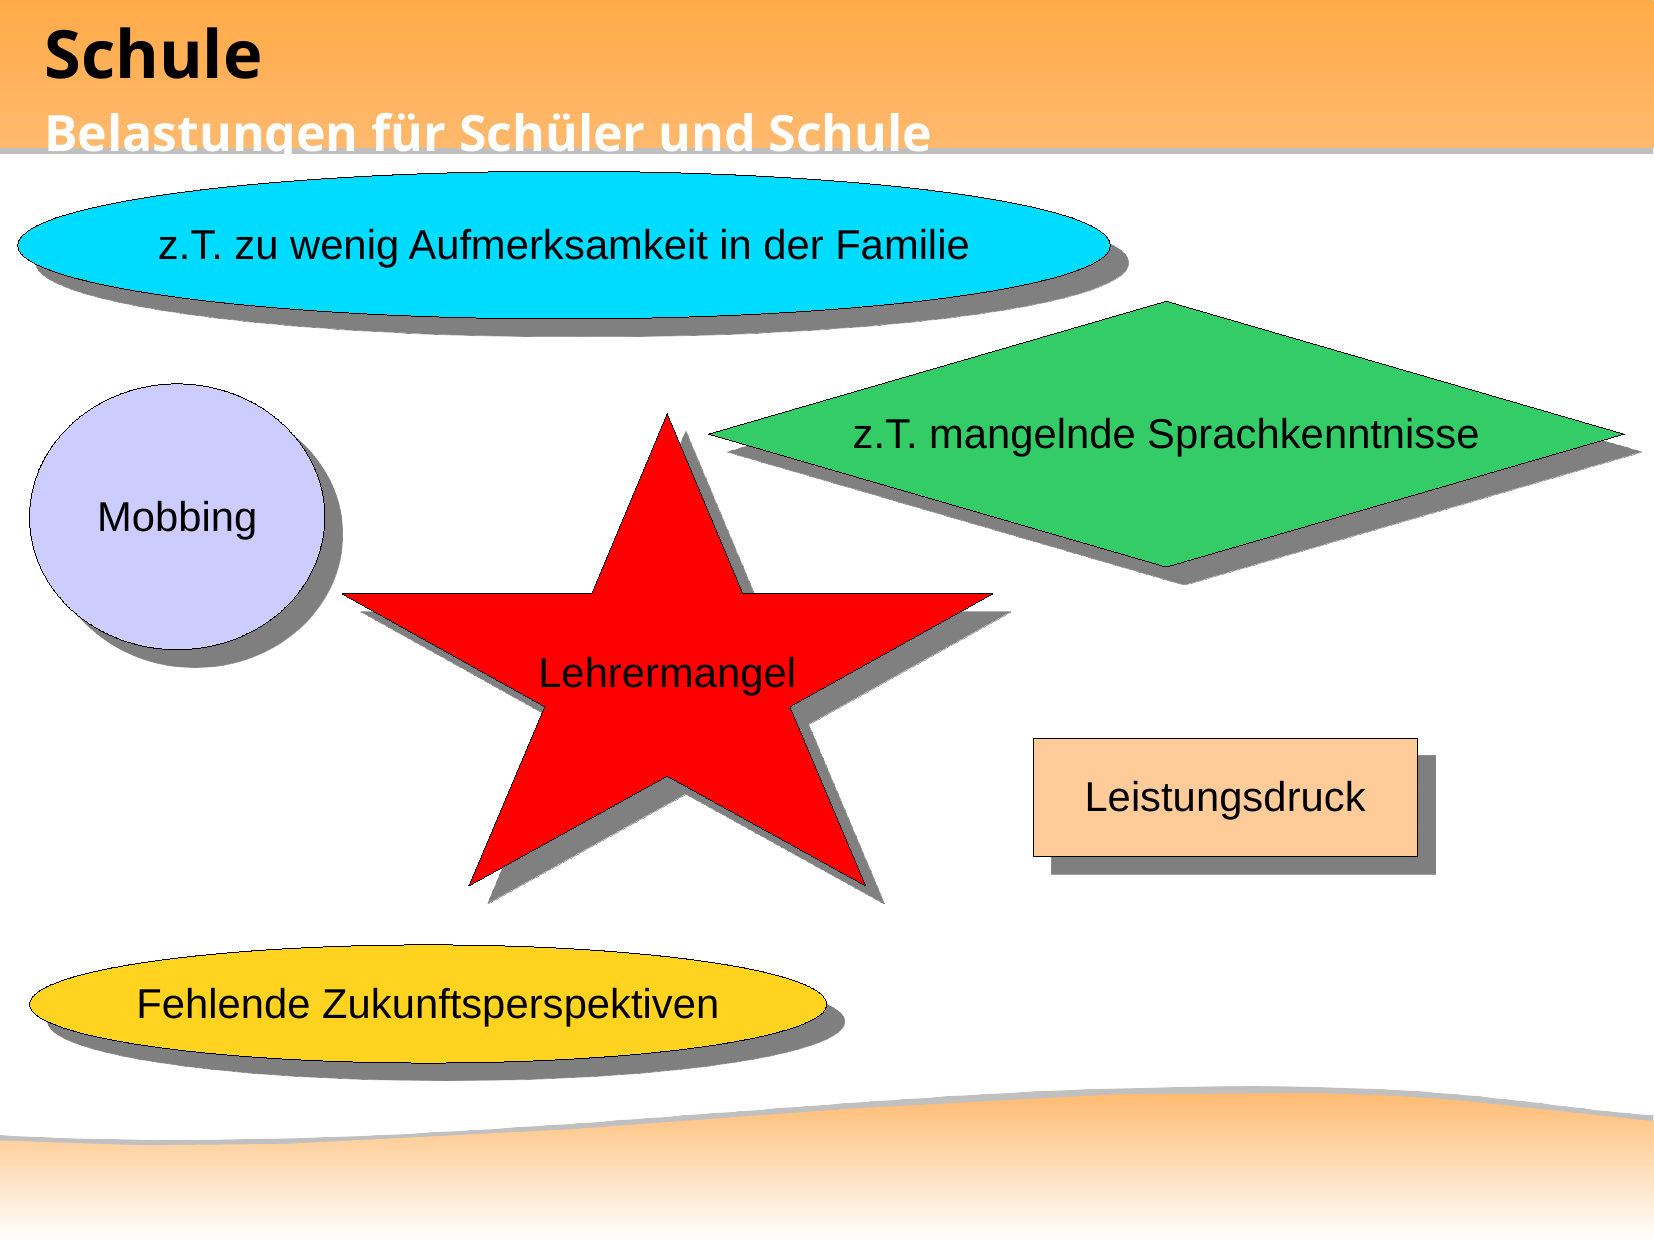

Schule
Belastungen für Schüler und Schule
z.T. zu wenig Aufmerksamkeit in der Familie
z.T. mangelnde Sprachkenntnisse
Mobbing
Lehrermangel
Leistungsdruck
Fehlende Zukunftsperspektiven